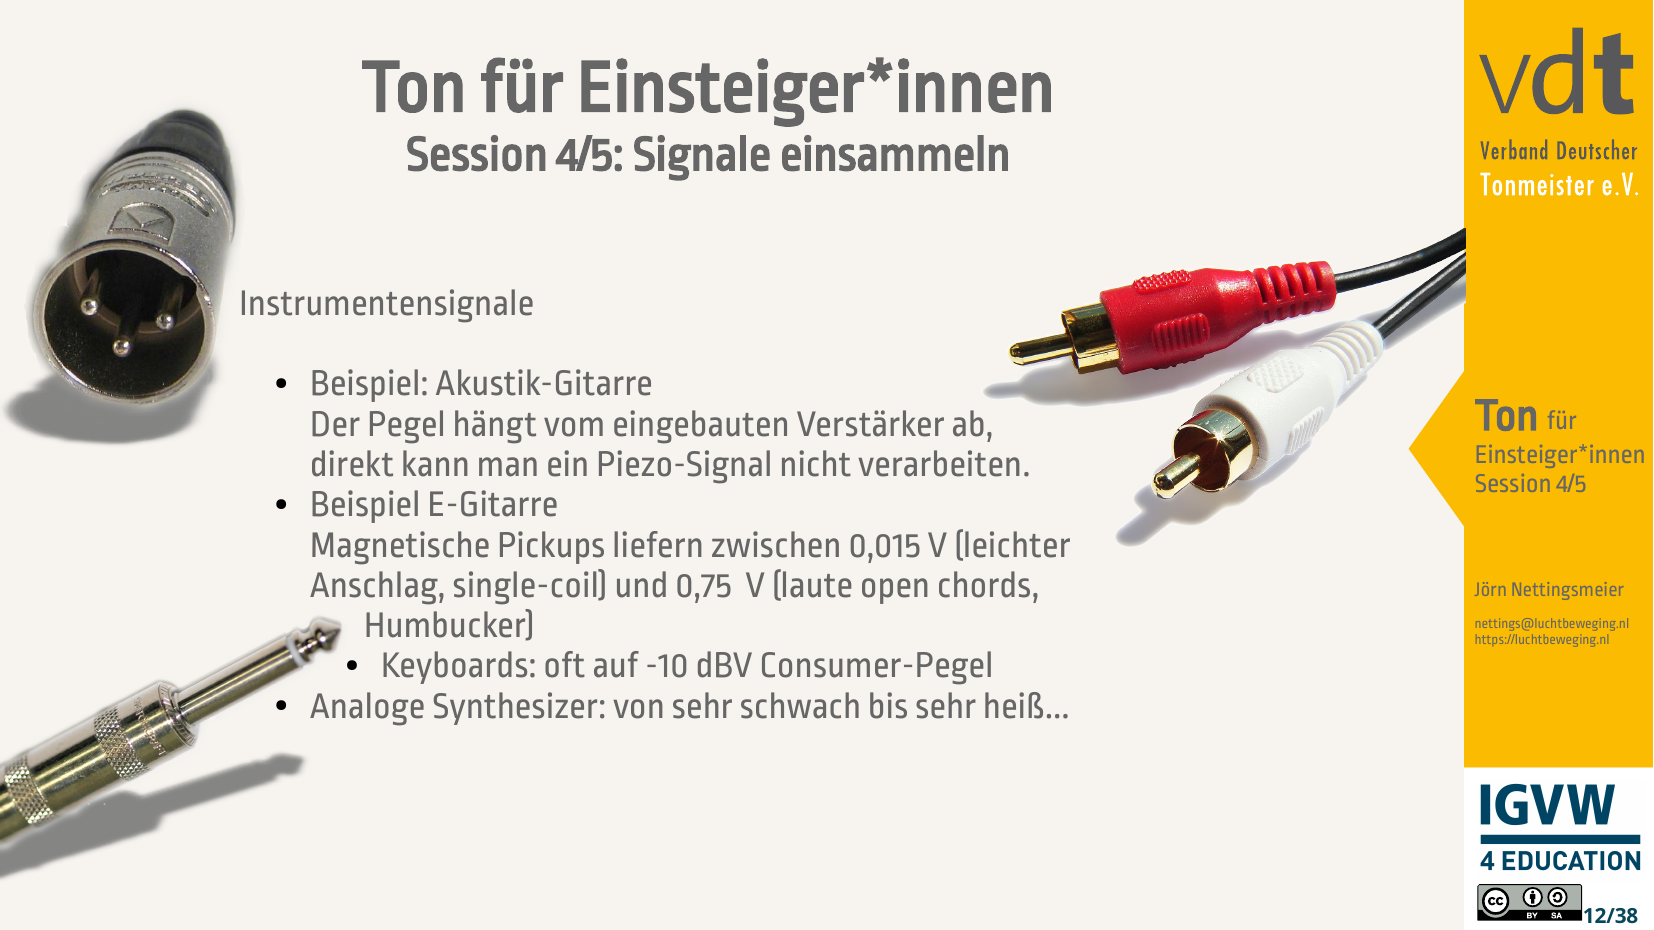

# Ton für Einsteiger*innen Session 4/5: Signale einsammeln
Instrumentensignale
Beispiel: Akustik-Gitarre
Der Pegel hängt vom eingebauten Verstärker ab,
direkt kann man ein Piezo-Signal nicht verarbeiten.
Beispiel E-Gitarre
Magnetische Pickups liefern zwischen 0,015 V (leichter
Anschlag, single-coil) und 0,75 V (laute open chords,
 Humbucker)
Keyboards: oft auf -10 dBV Consumer-Pegel
Analoge Synthesizer: von sehr schwach bis sehr heiß...